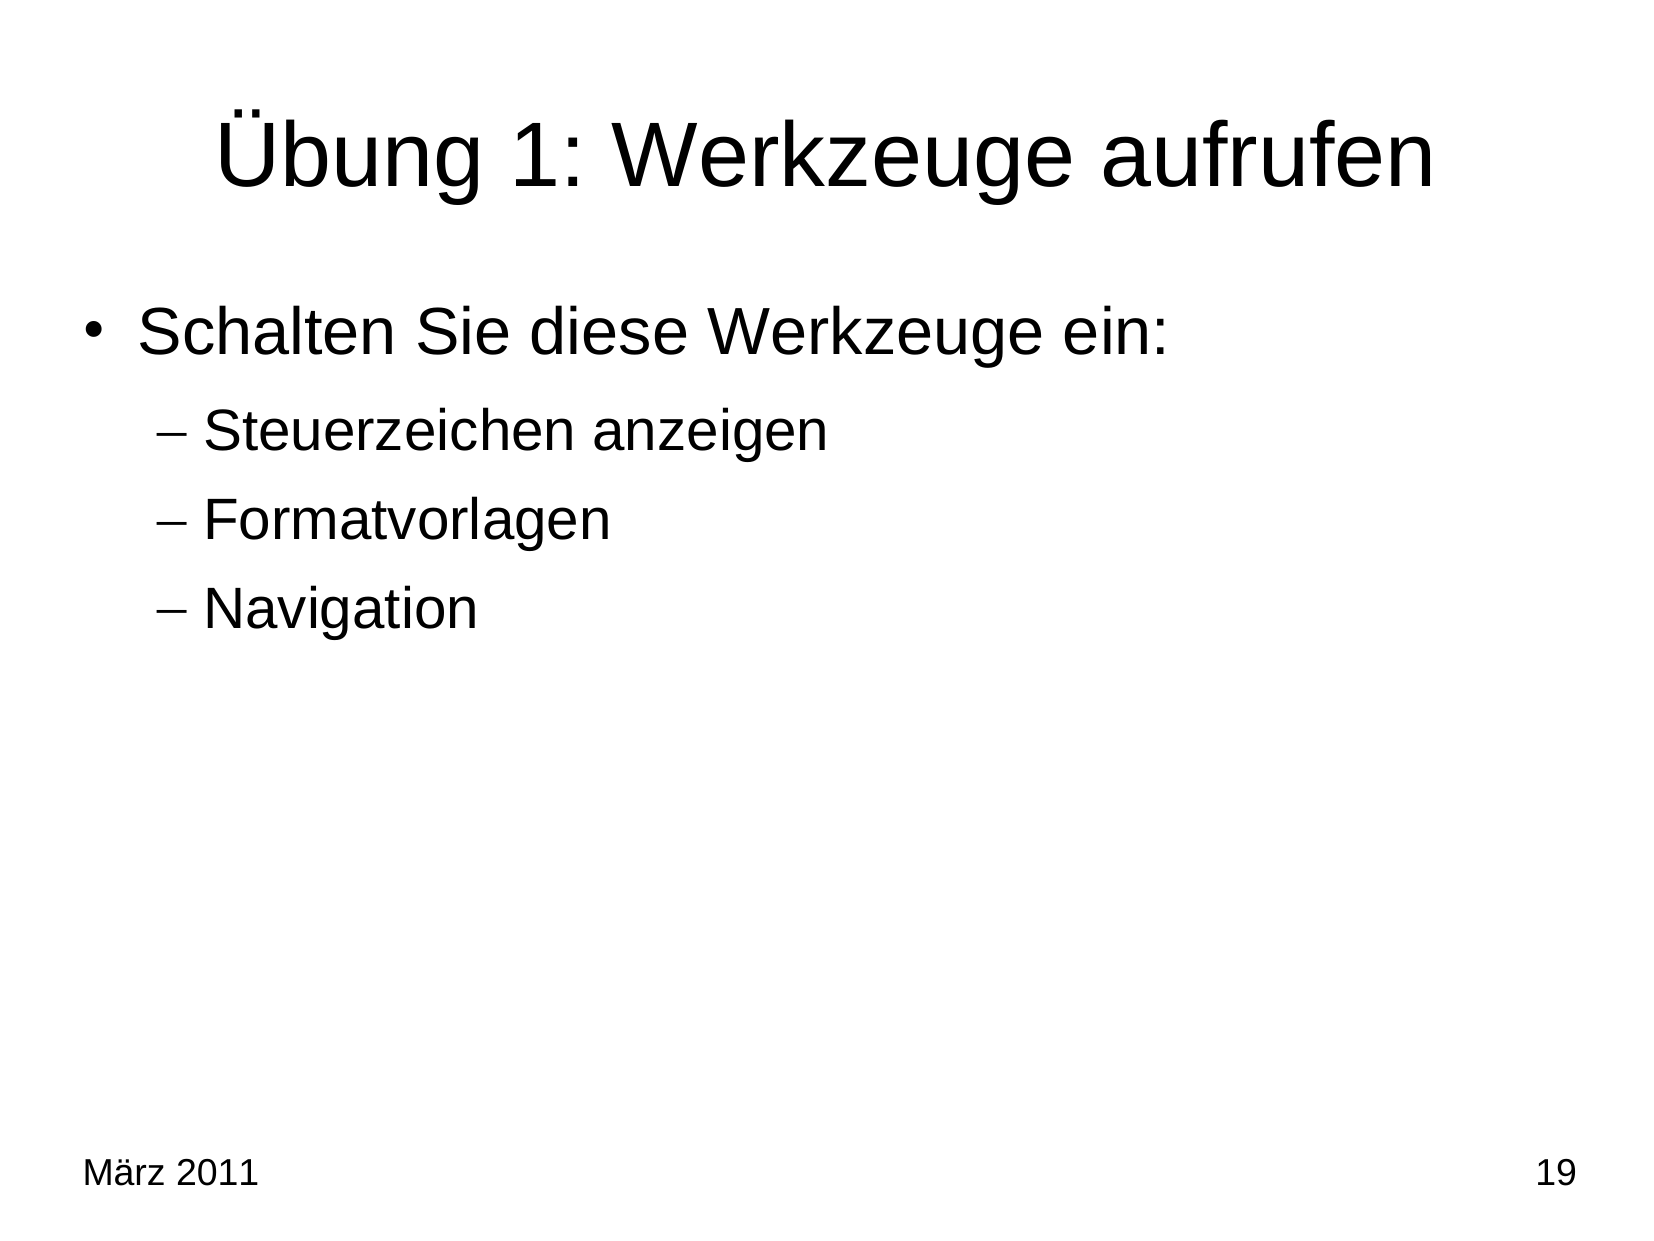

# Übung 1: Werkzeuge aufrufen
Schalten Sie diese Werkzeuge ein:
Steuerzeichen anzeigen
Formatvorlagen
Navigation
März 2011
19